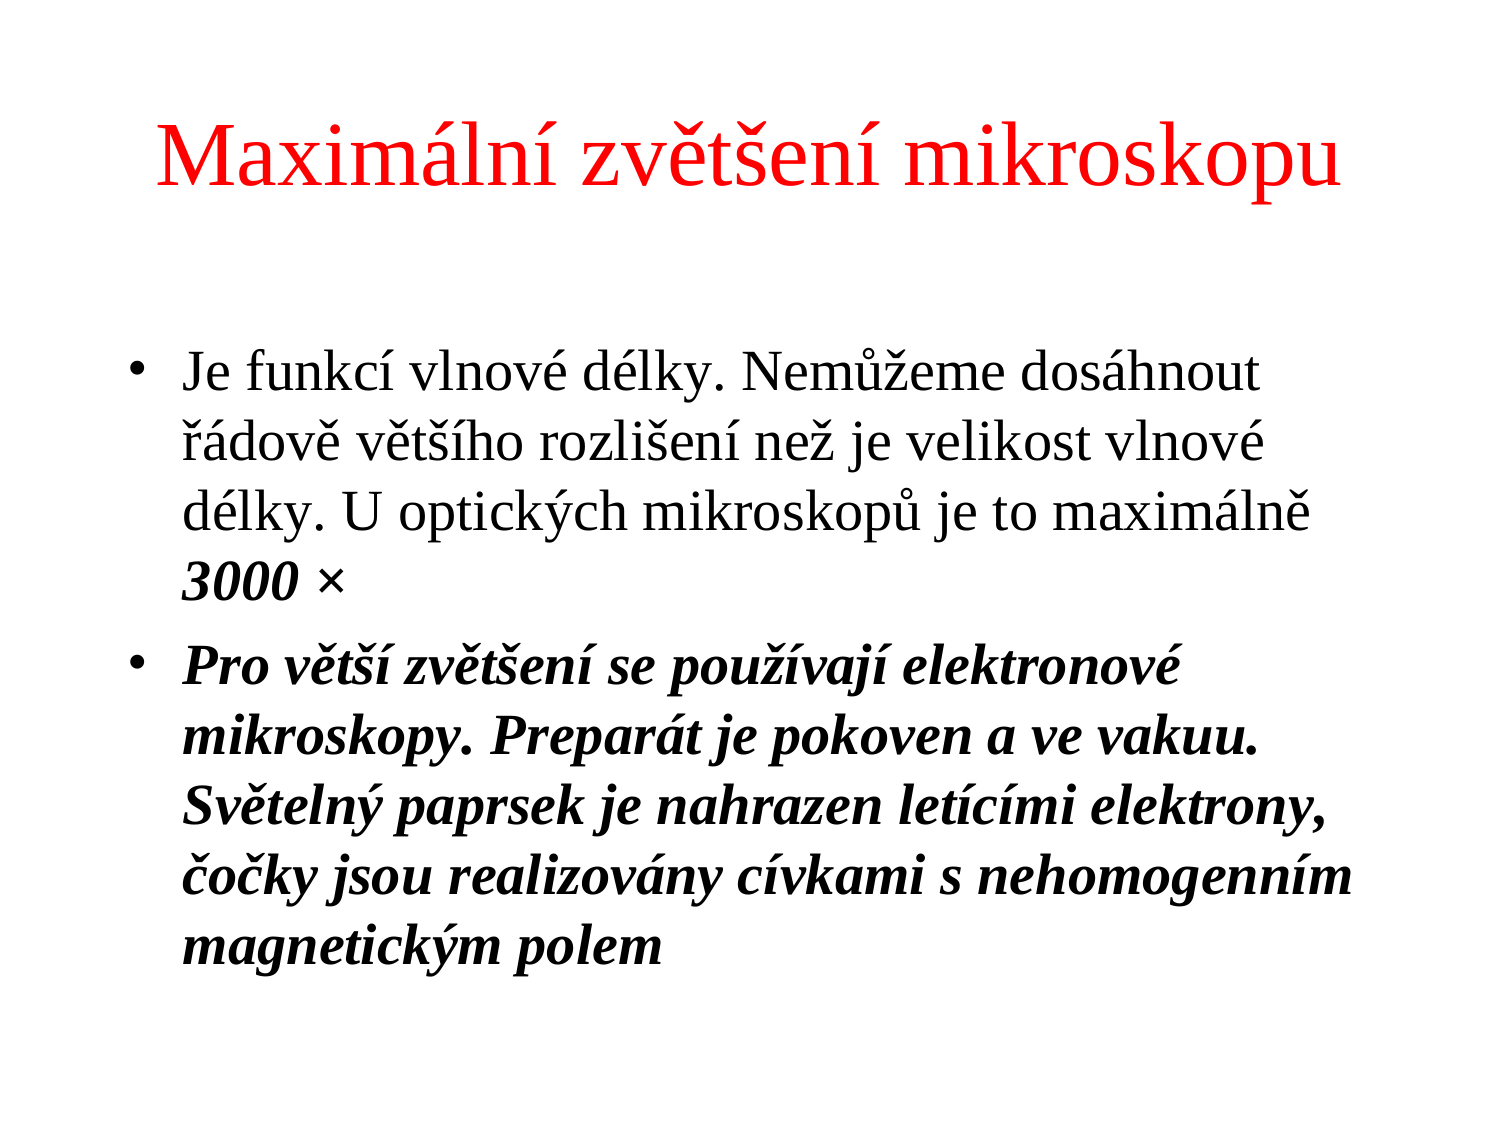

# Maximální zvětšení mikroskopu
Je funkcí vlnové délky. Nemůžeme dosáhnout řádově většího rozlišení než je velikost vlnové délky. U optických mikroskopů je to maximálně 3000 ×
Pro větší zvětšení se používají elektronové mikroskopy. Preparát je pokoven a ve vakuu. Světelný paprsek je nahrazen letícími elektrony, čočky jsou realizovány cívkami s nehomogenním magnetickým polem